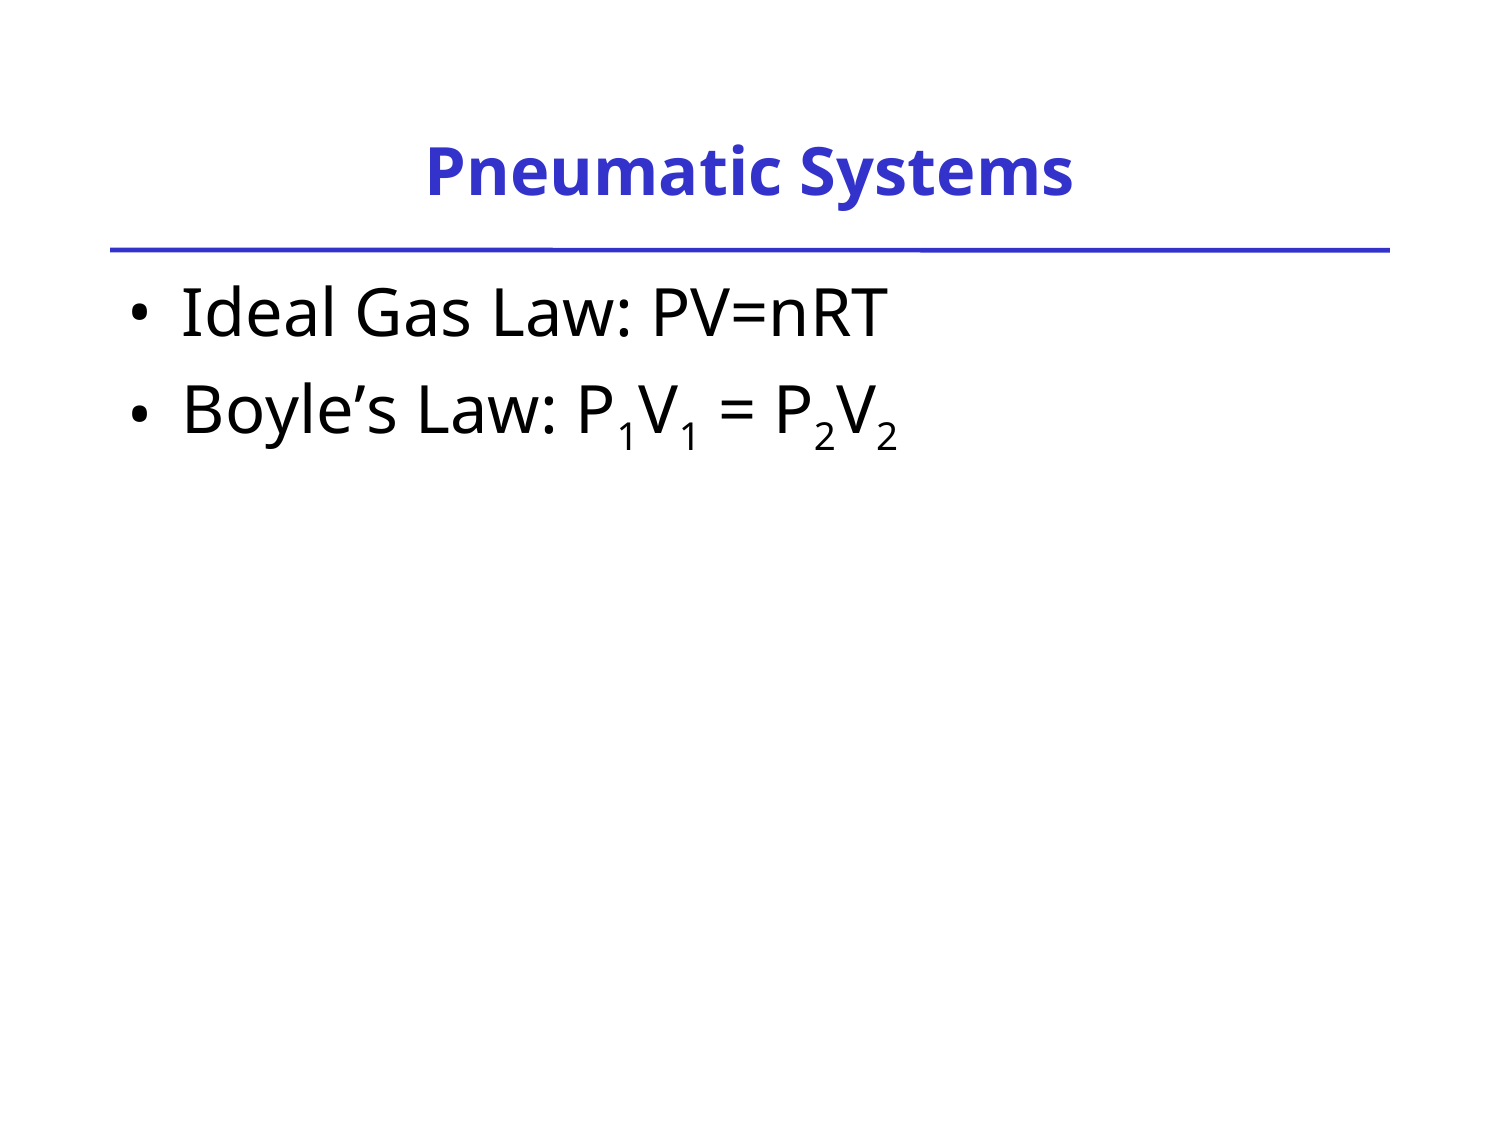

# Pneumatic Systems
Ideal Gas Law: PV=nRT
Boyle’s Law: P1V1 = P2V2